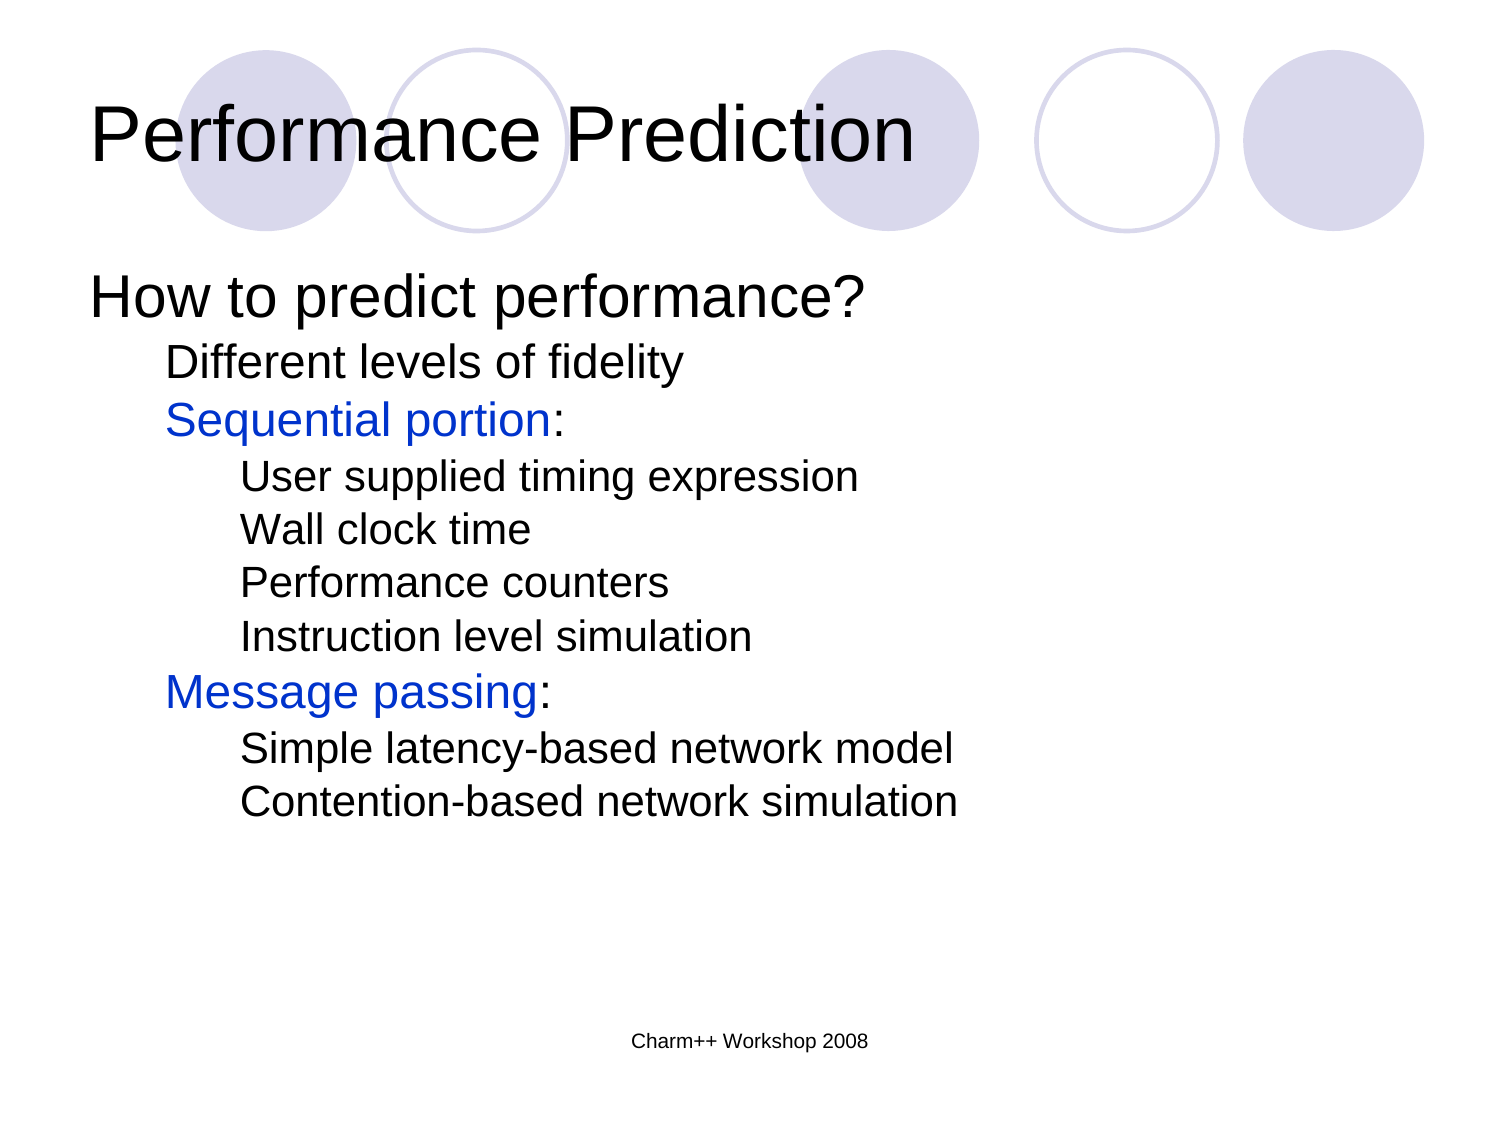

# Performance Prediction
How to predict performance?
Different levels of fidelity
Sequential portion:
User supplied timing expression
Wall clock time
Performance counters
Instruction level simulation
Message passing:
Simple latency-based network model
Contention-based network simulation
Charm++ Workshop 2008